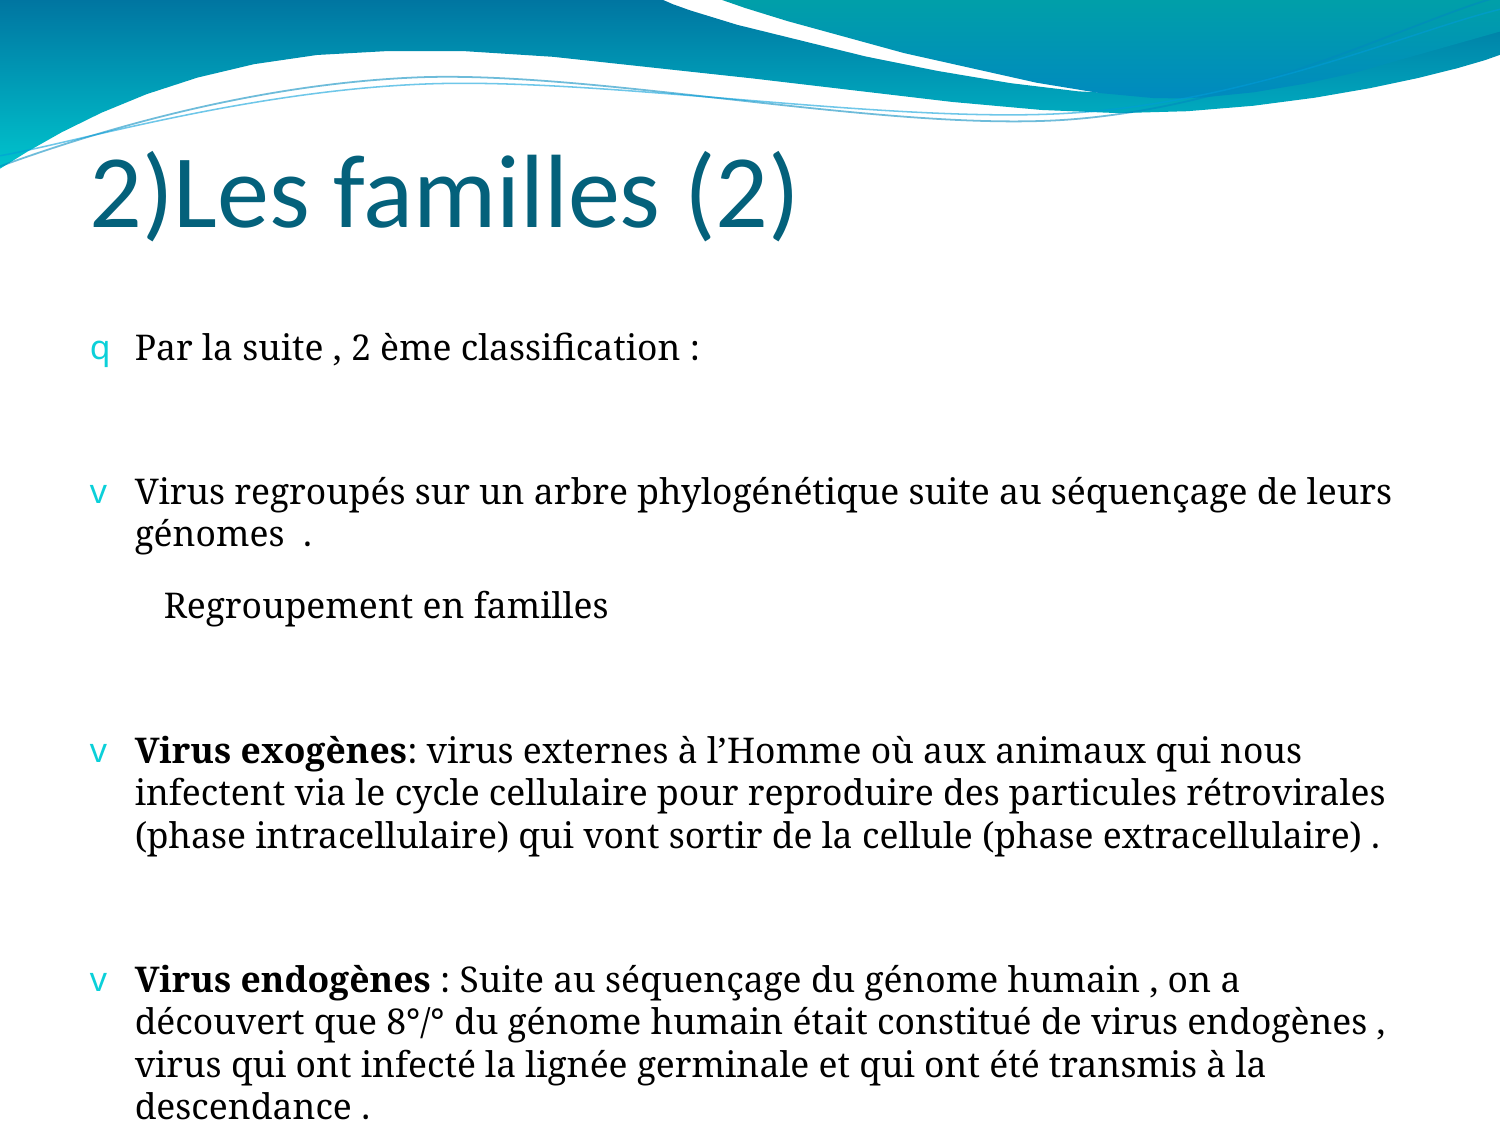

# 2)Les familles (2)
Par la suite , 2 ème classification :
Virus regroupés sur un arbre phylogénétique suite au séquençage de leurs génomes .
 Regroupement en familles
Virus exogènes: virus externes à l’Homme où aux animaux qui nous infectent via le cycle cellulaire pour reproduire des particules rétrovirales (phase intracellulaire) qui vont sortir de la cellule (phase extracellulaire) .
Virus endogènes : Suite au séquençage du génome humain , on a découvert que 8°/° du génome humain était constitué de virus endogènes , virus qui ont infecté la lignée germinale et qui ont été transmis à la descendance .
 Ex: La protéine syncytin présente dans l’enveloppe d’un rétrovirus a infecté des mammifères et participe à la mise en place du placenta(syncytiotrophoblaste )